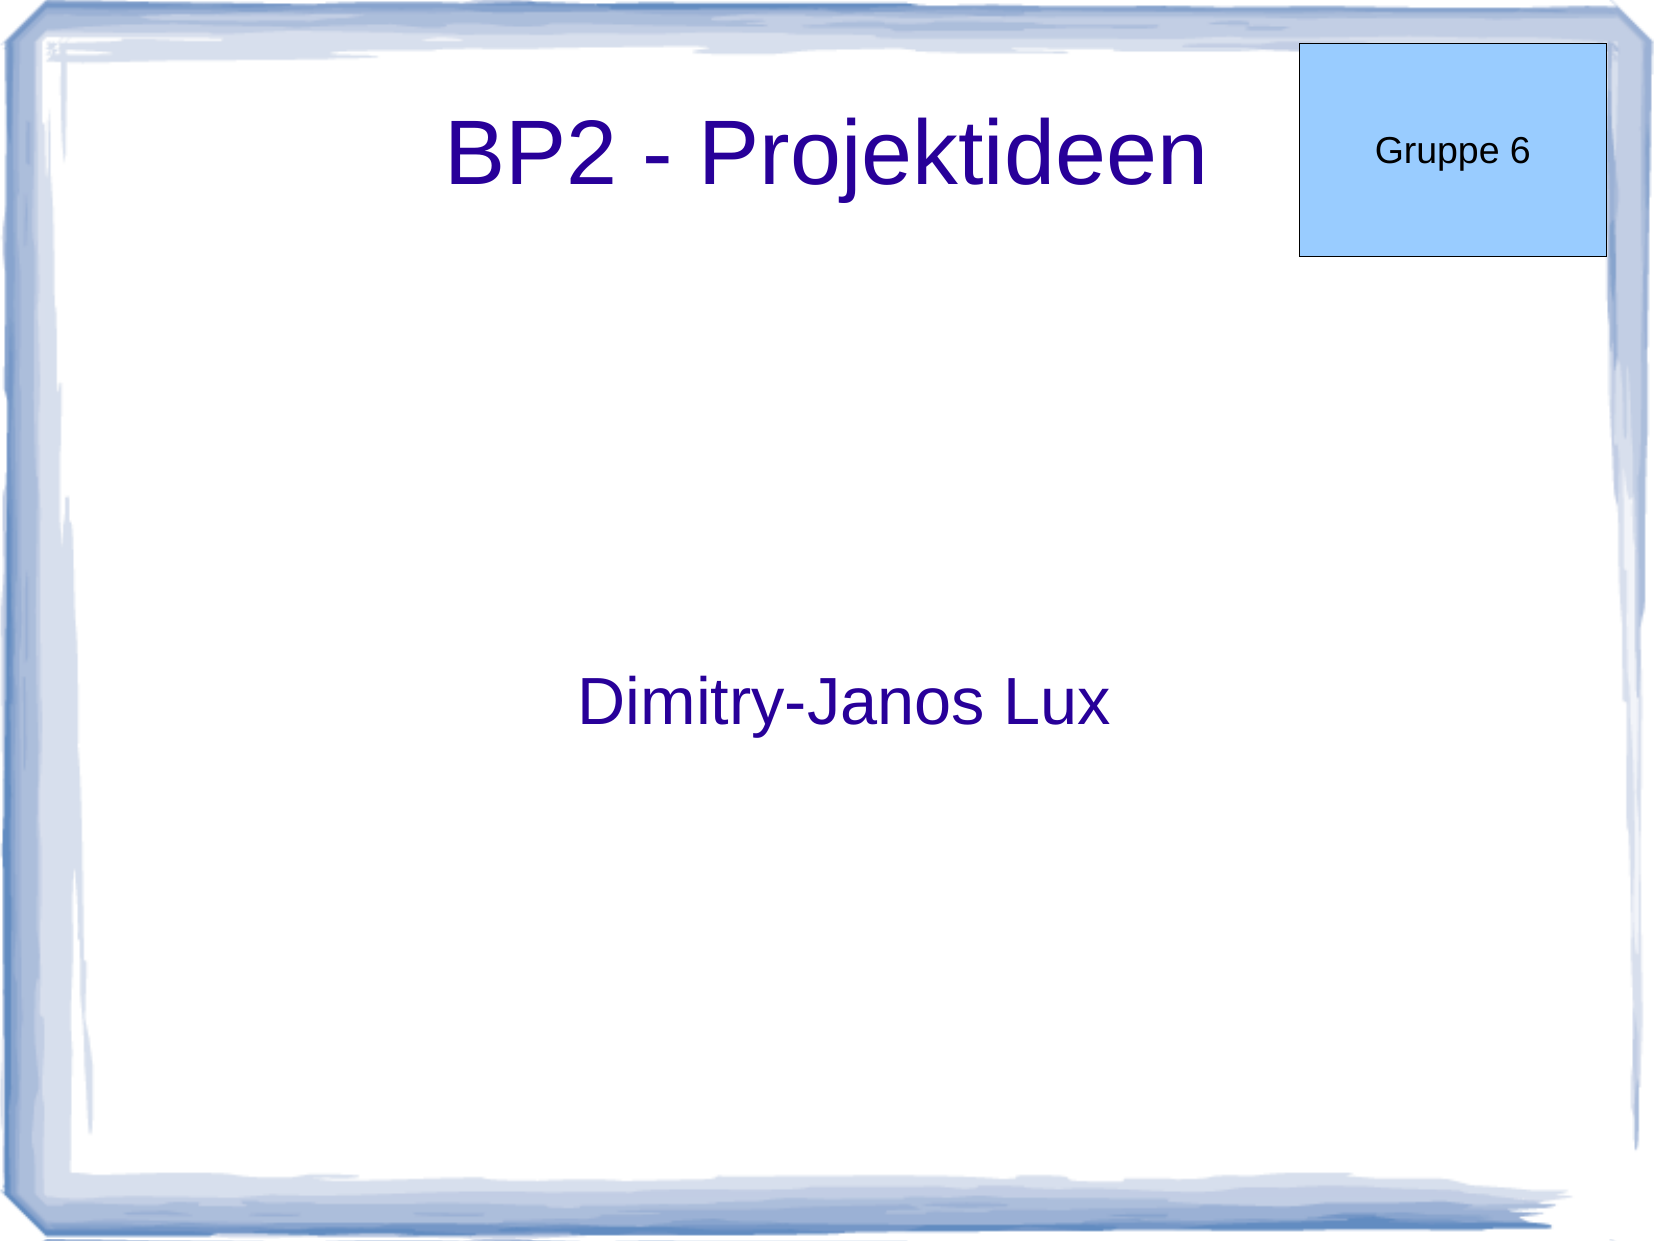

Gruppe 6
# BP2 - Projektideen
Dimitry-Janos Lux